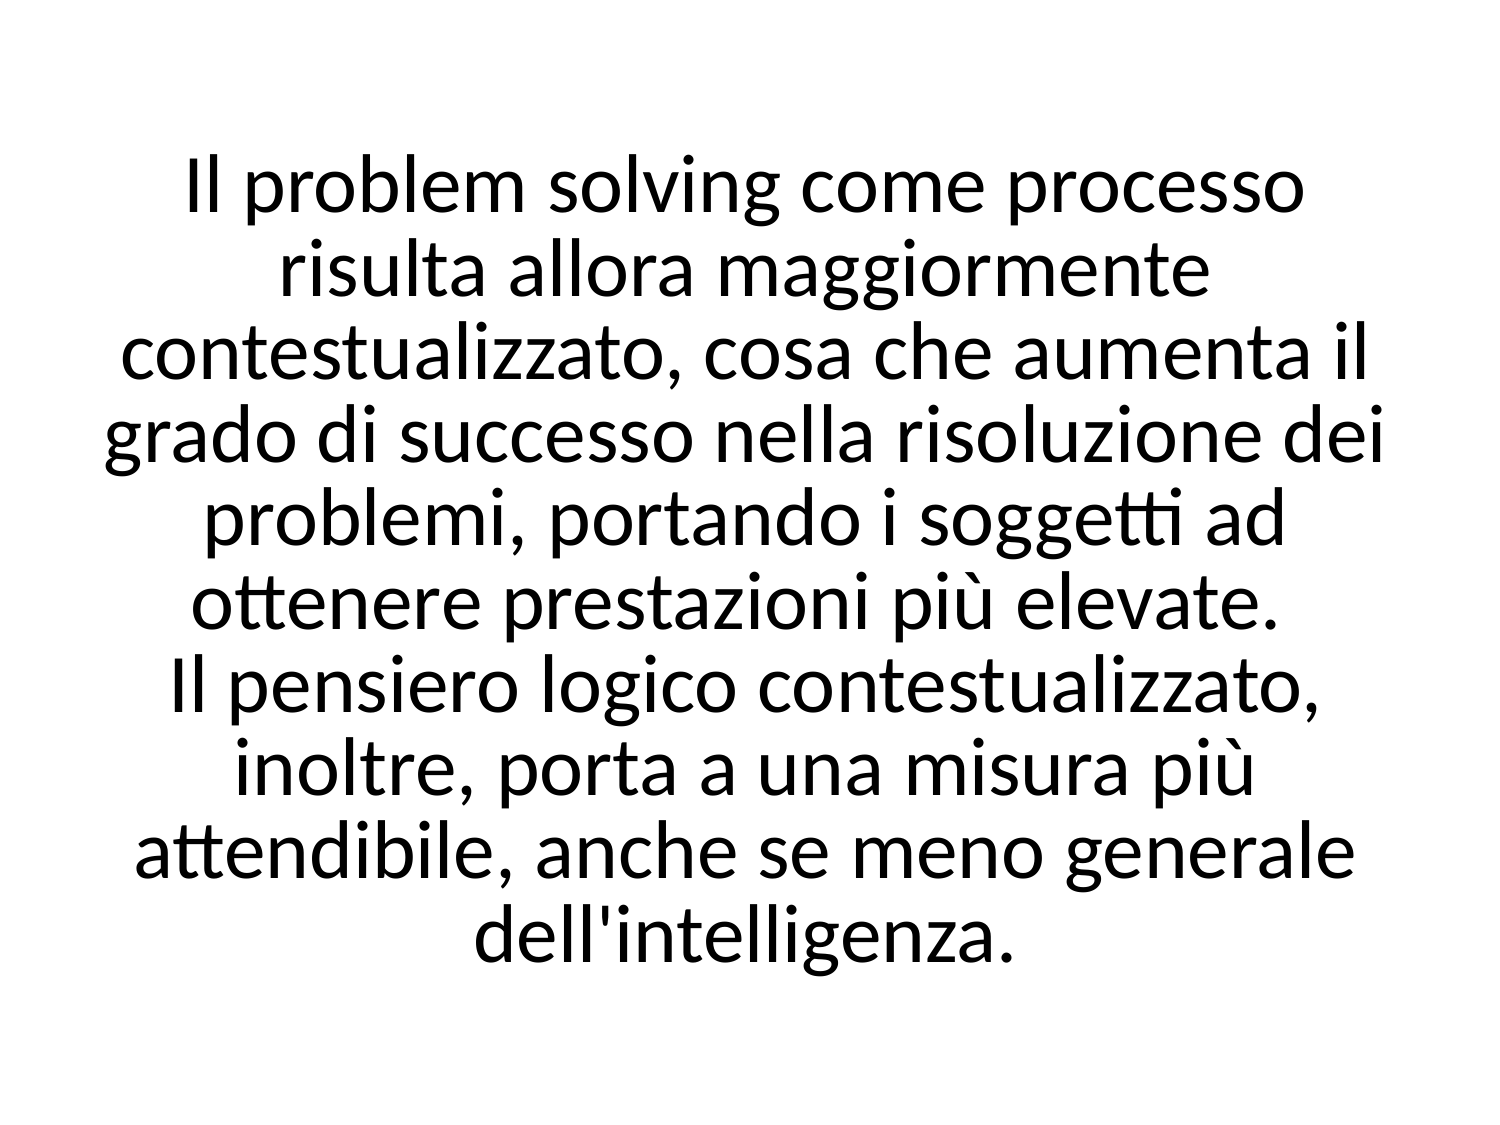

# Il problem solving come processo risulta allora maggiormente contestualizzato, cosa che aumenta il grado di successo nella risoluzione dei problemi, portando i soggetti ad ottenere prestazioni più elevate. Il pensiero logico contestualizzato, inoltre, porta a una misura più attendibile, anche se meno generale dell'intelligenza.